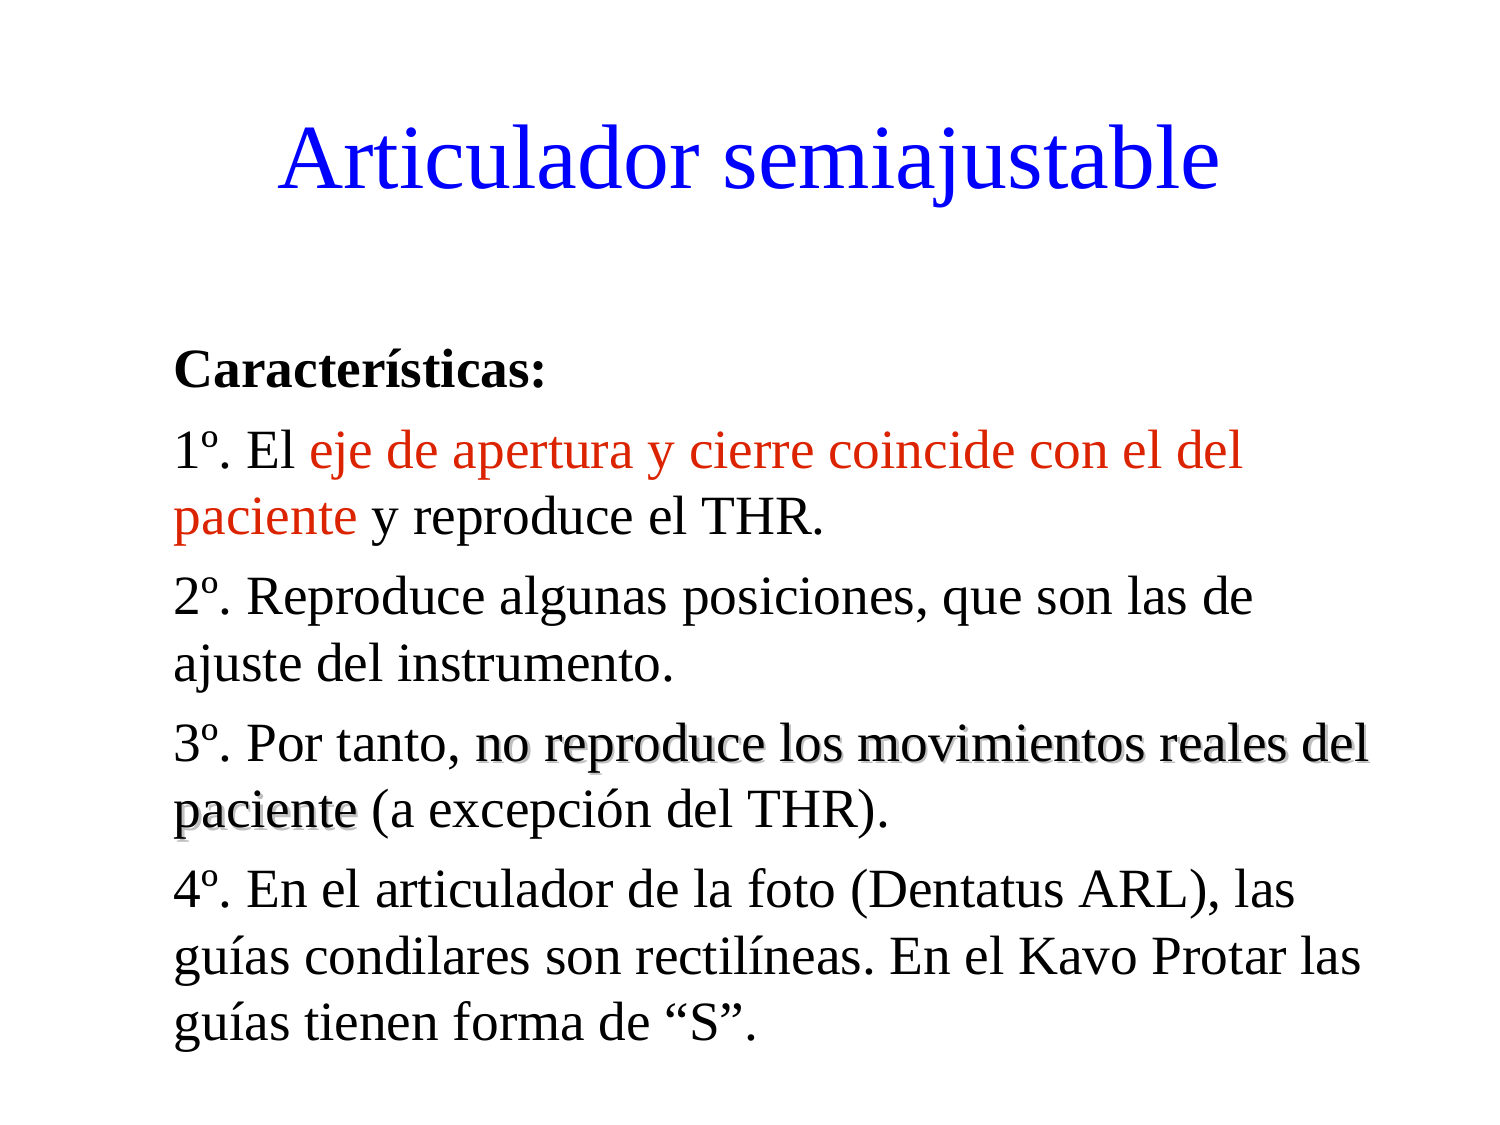

# Articulador semiajustable
Características:
1º. El eje de apertura y cierre coincide con el del paciente y reproduce el THR.
2º. Reproduce algunas posiciones, que son las de ajuste del instrumento.
3º. Por tanto, no reproduce los movimientos reales del paciente (a excepción del THR).
4º. En el articulador de la foto (Dentatus ARL), las guías condilares son rectilíneas. En el Kavo Protar las guías tienen forma de “S”.